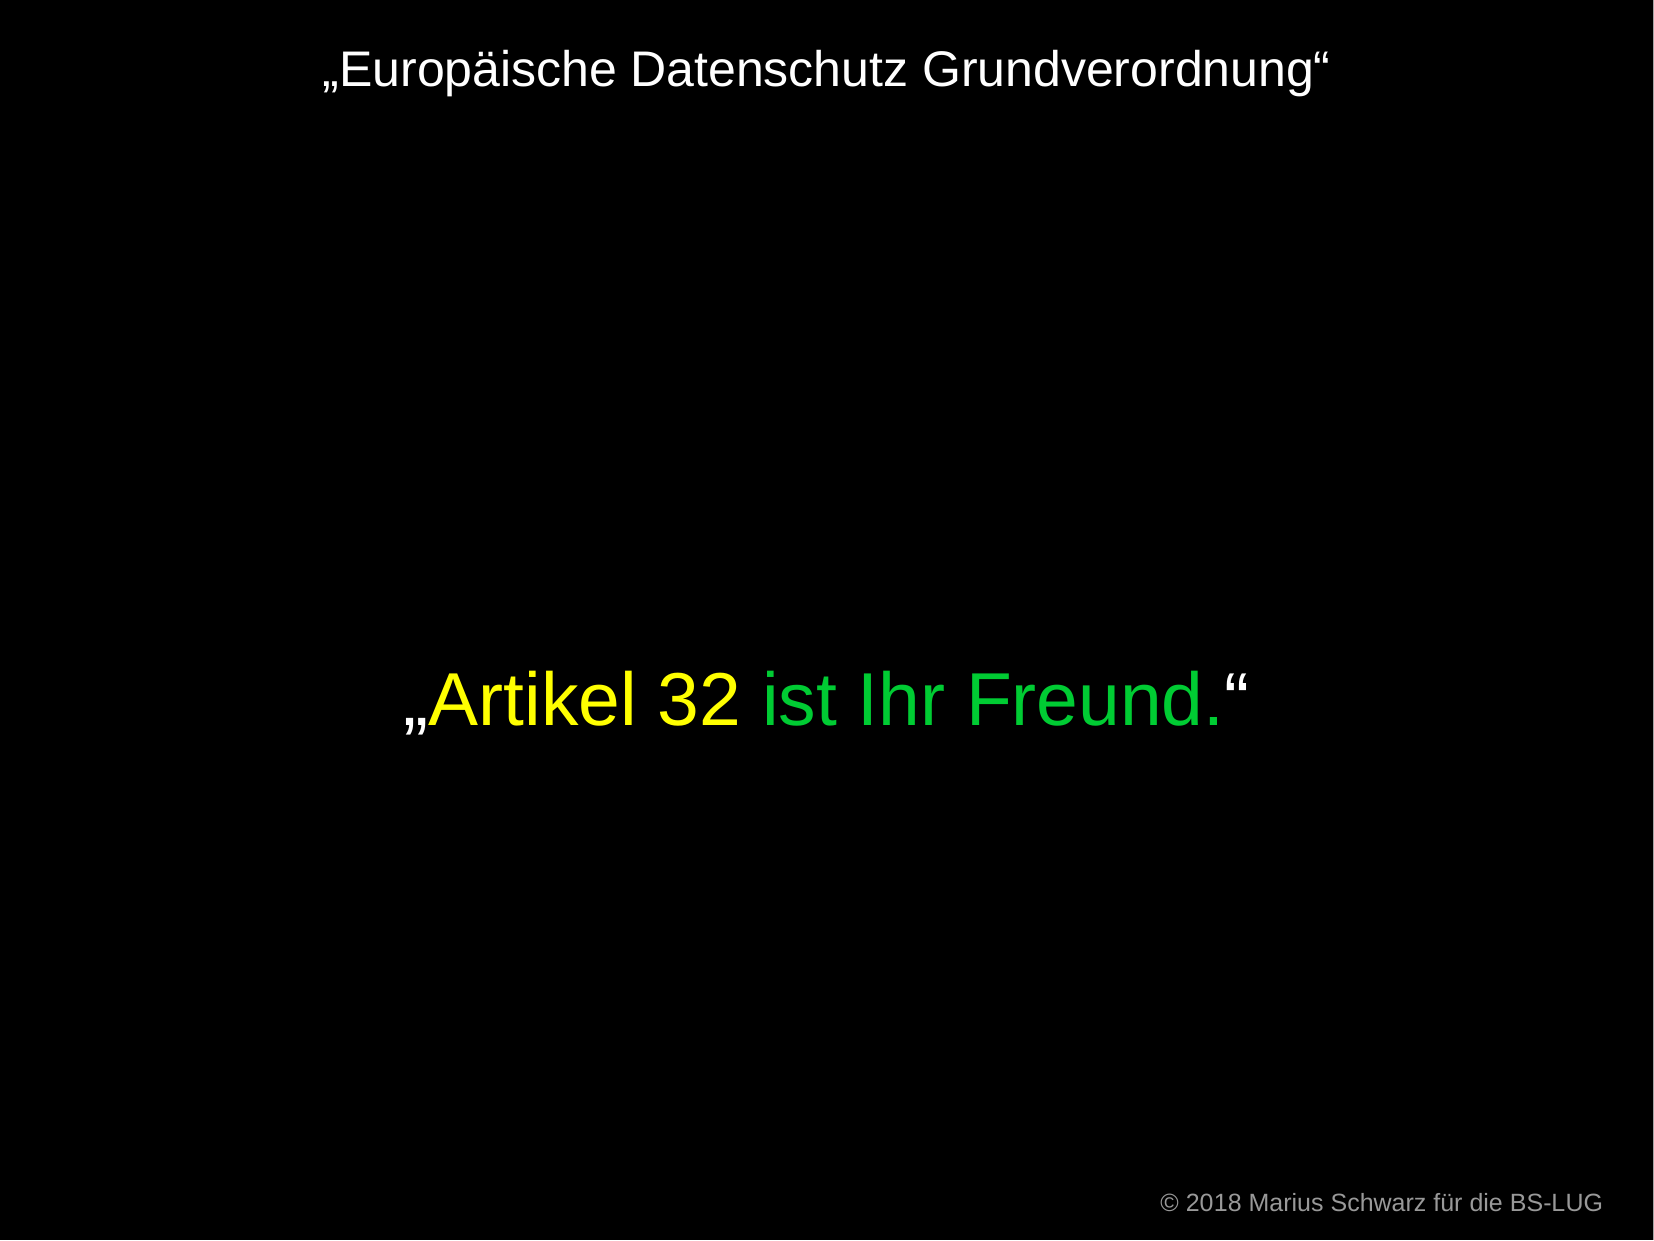

# „Europäische Datenschutz Grundverordnung“
„Artikel 32 ist Ihr Freund.“
© 2018 Marius Schwarz für die BS-LUG